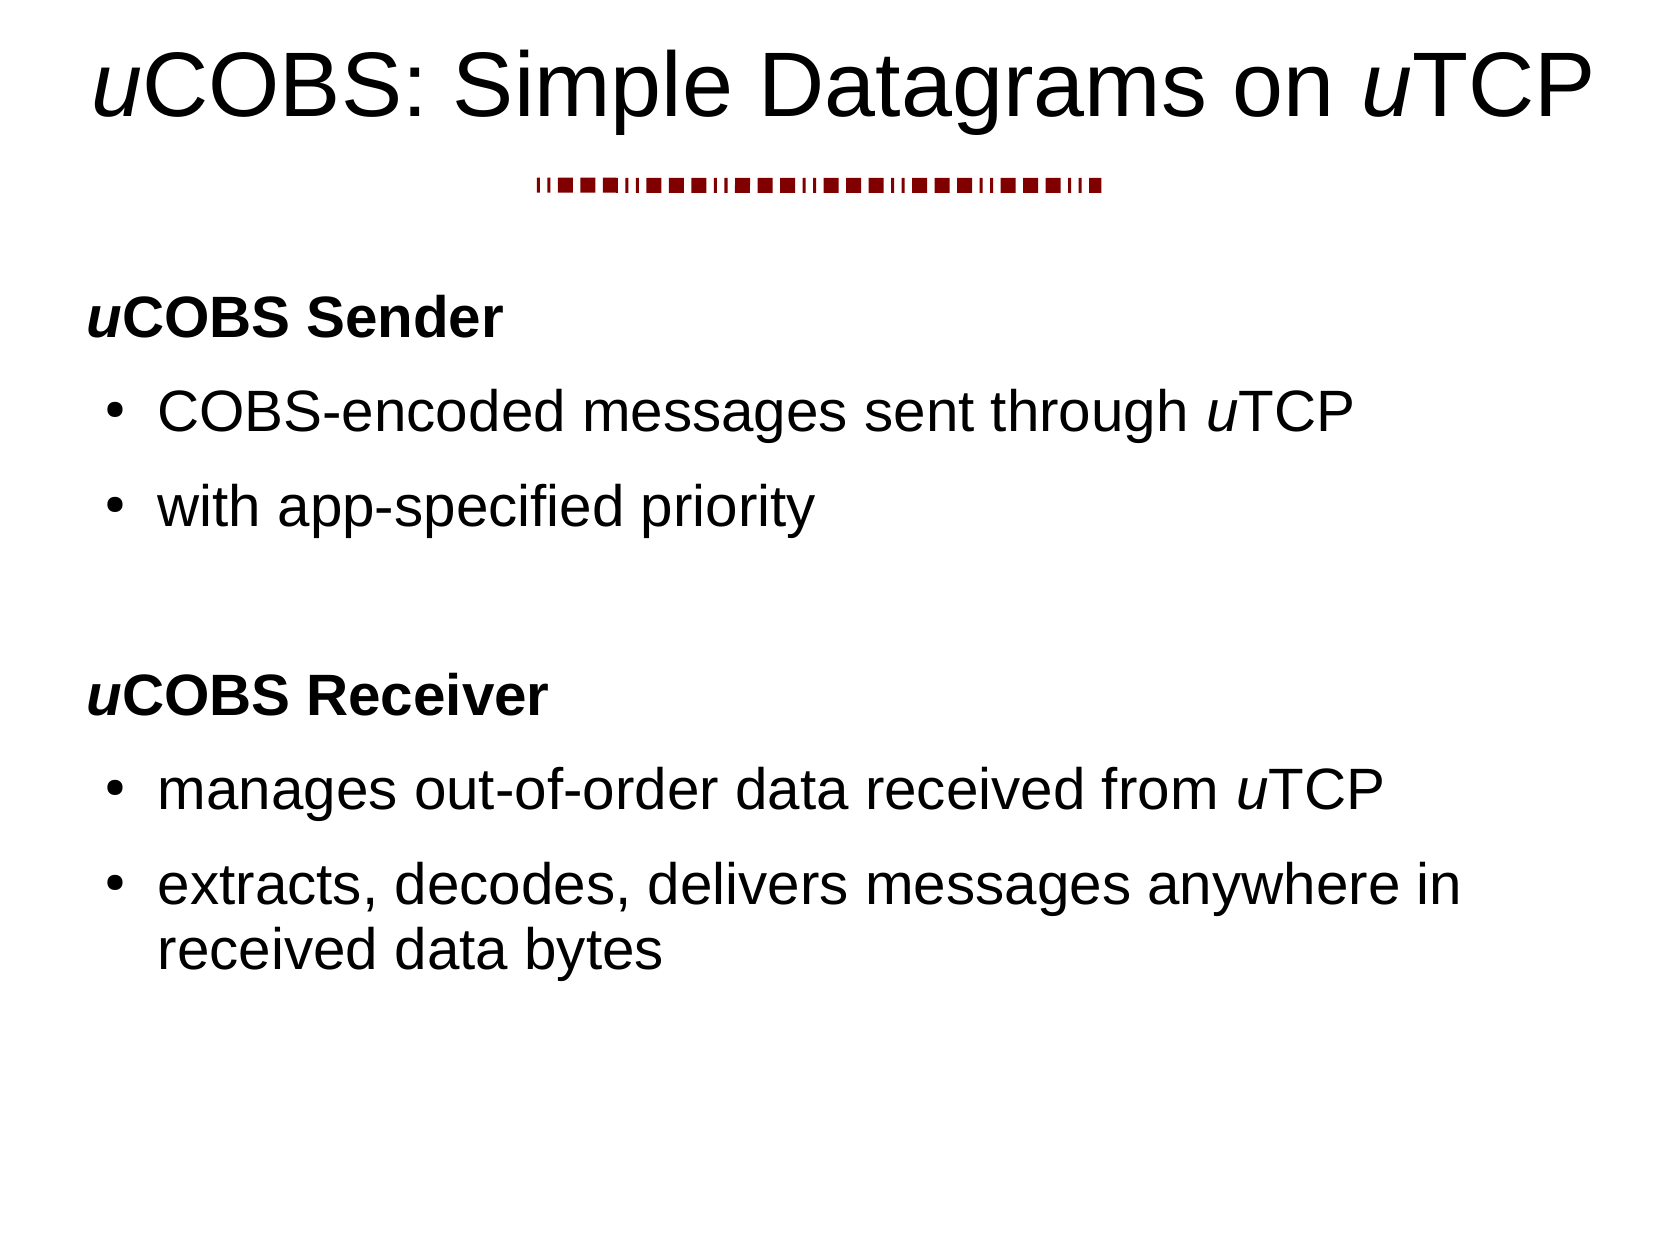

# uCOBS: Simple Datagrams on uTCP
uCOBS Sender
COBS-encoded messages sent through uTCP
with app-specified priority
uCOBS Receiver
manages out-of-order data received from uTCP
extracts, decodes, delivers messages anywhere in received data bytes